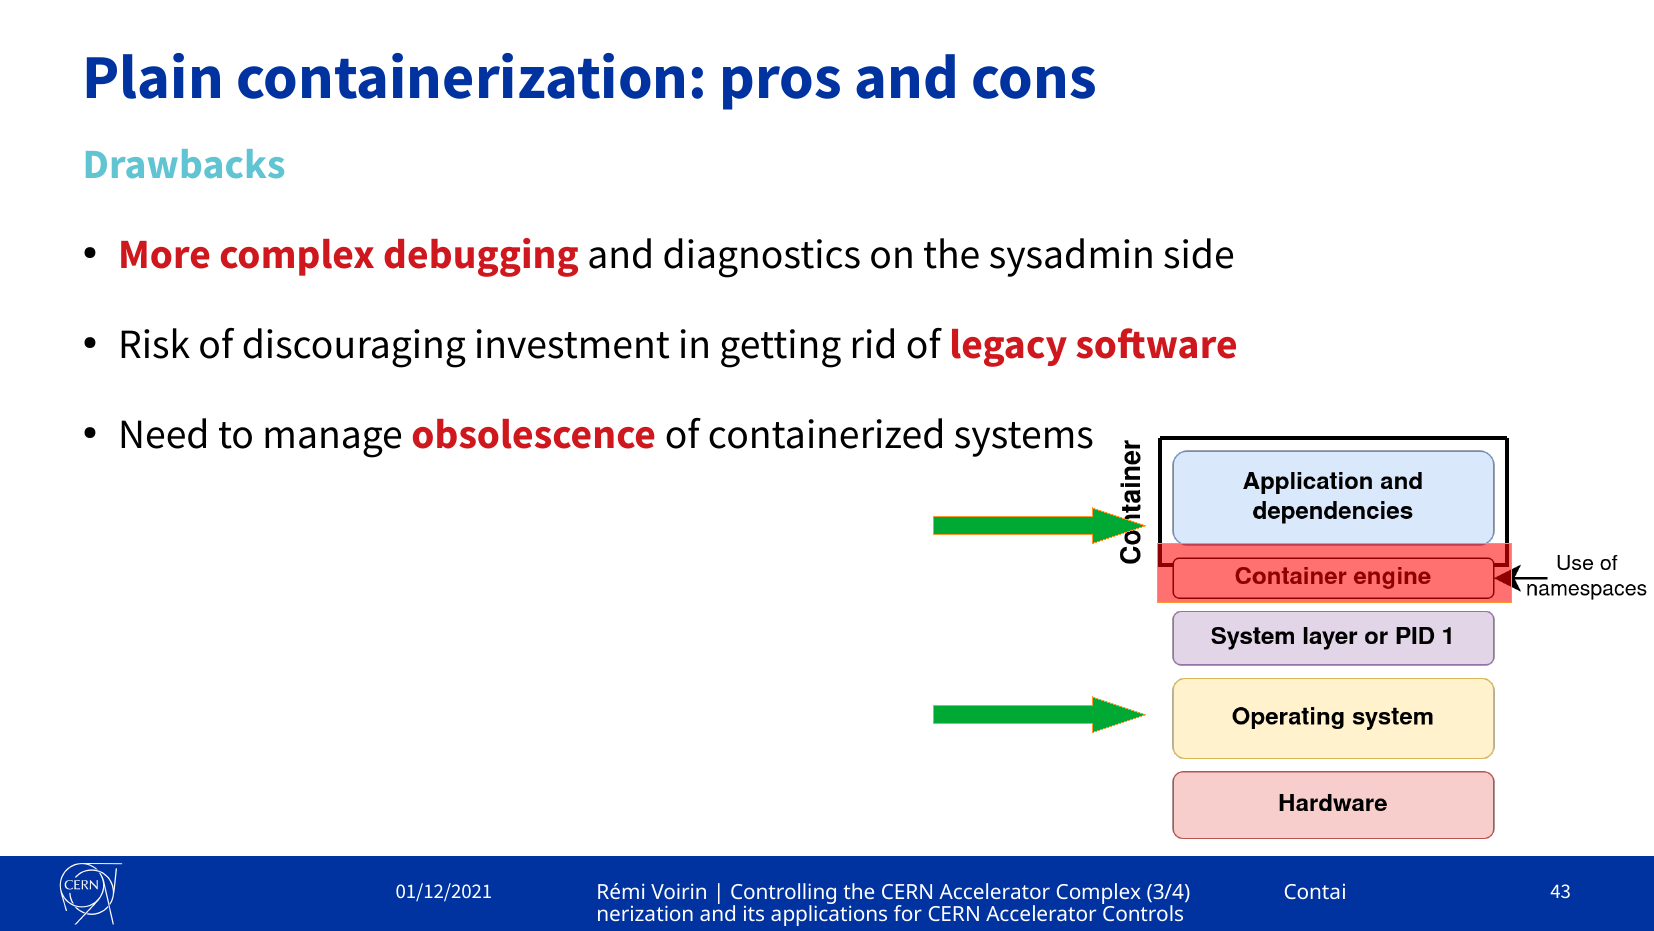

# Plain containerization: pros and cons
Drawbacks
More complex debugging and diagnostics on the sysadmin side
Risk of discouraging investment in getting rid of legacy software
Need to manage obsolescence of containerized systems
01/12/2021
Rémi Voirin | Controlling the CERN Accelerator Complex (3/4) Containerization and its applications for CERN Accelerator Controls
43